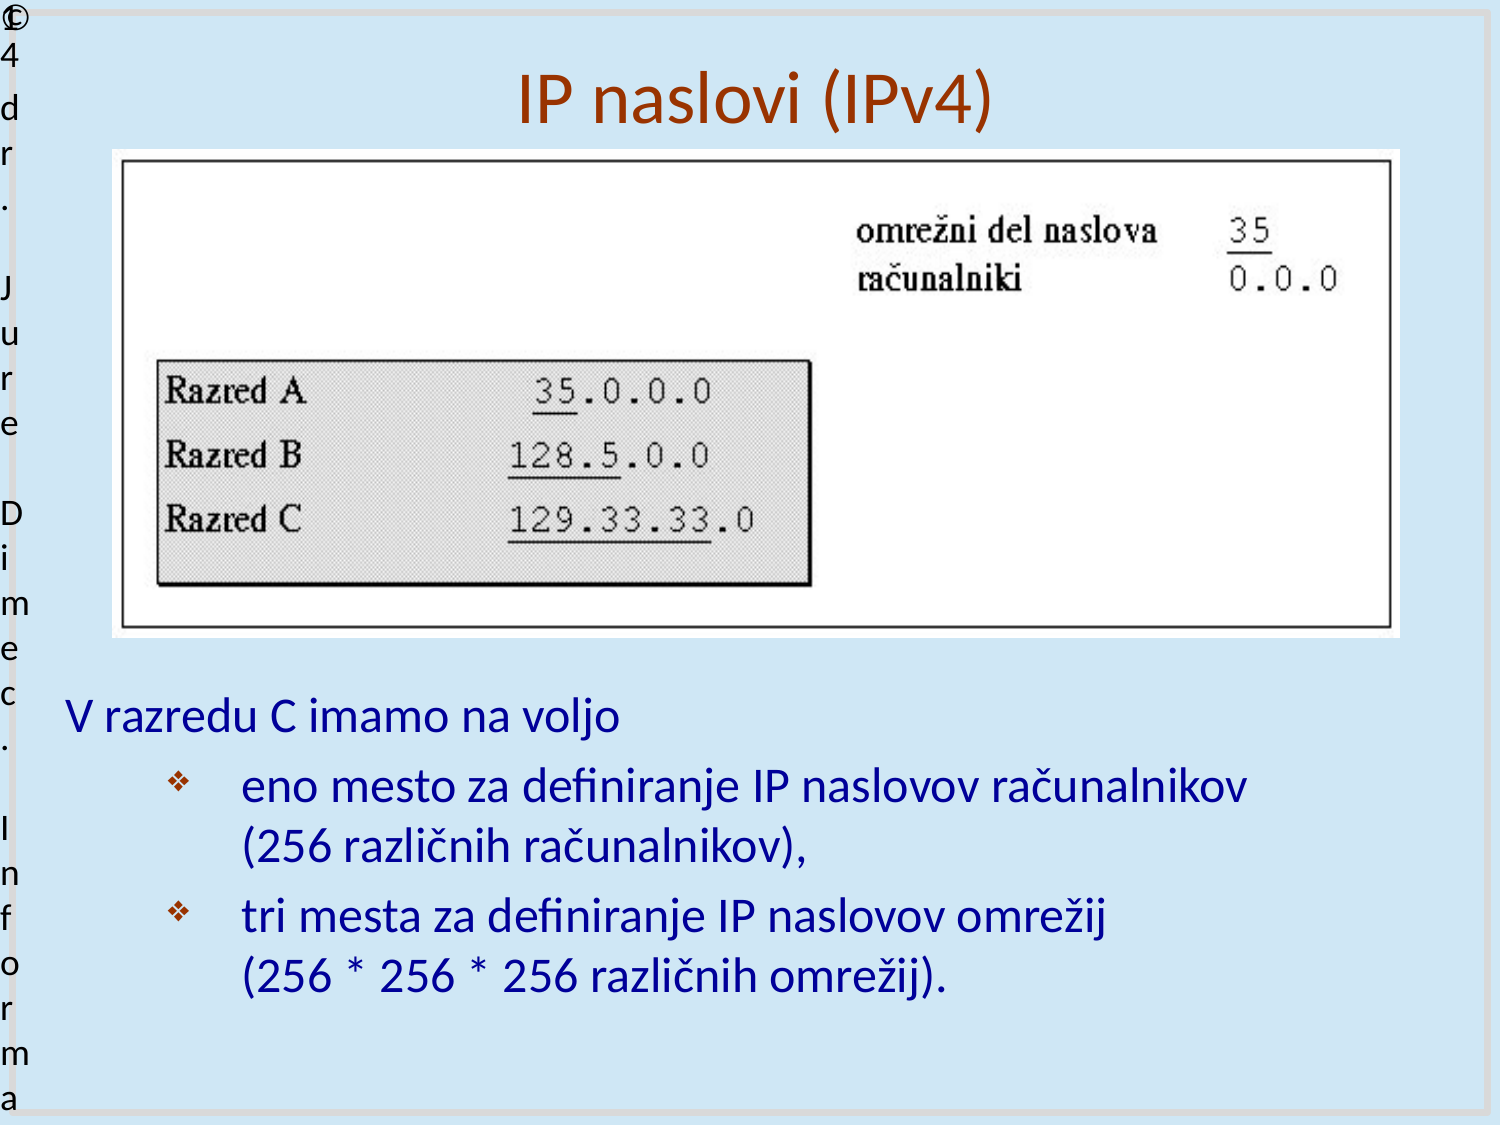

© dr. Jure Dimec. Informacijski viri na Internetu (2012 / 13). Naslavljanje 1.
# IP naslovi (IPv4)
V razredu C imamo na voljo
eno mesto za definiranje IP naslovov računalnikov
(256 različnih računalnikov),
tri mesta za definiranje IP naslovov omrežij
(256 * 256 * 256 različnih omrežij).